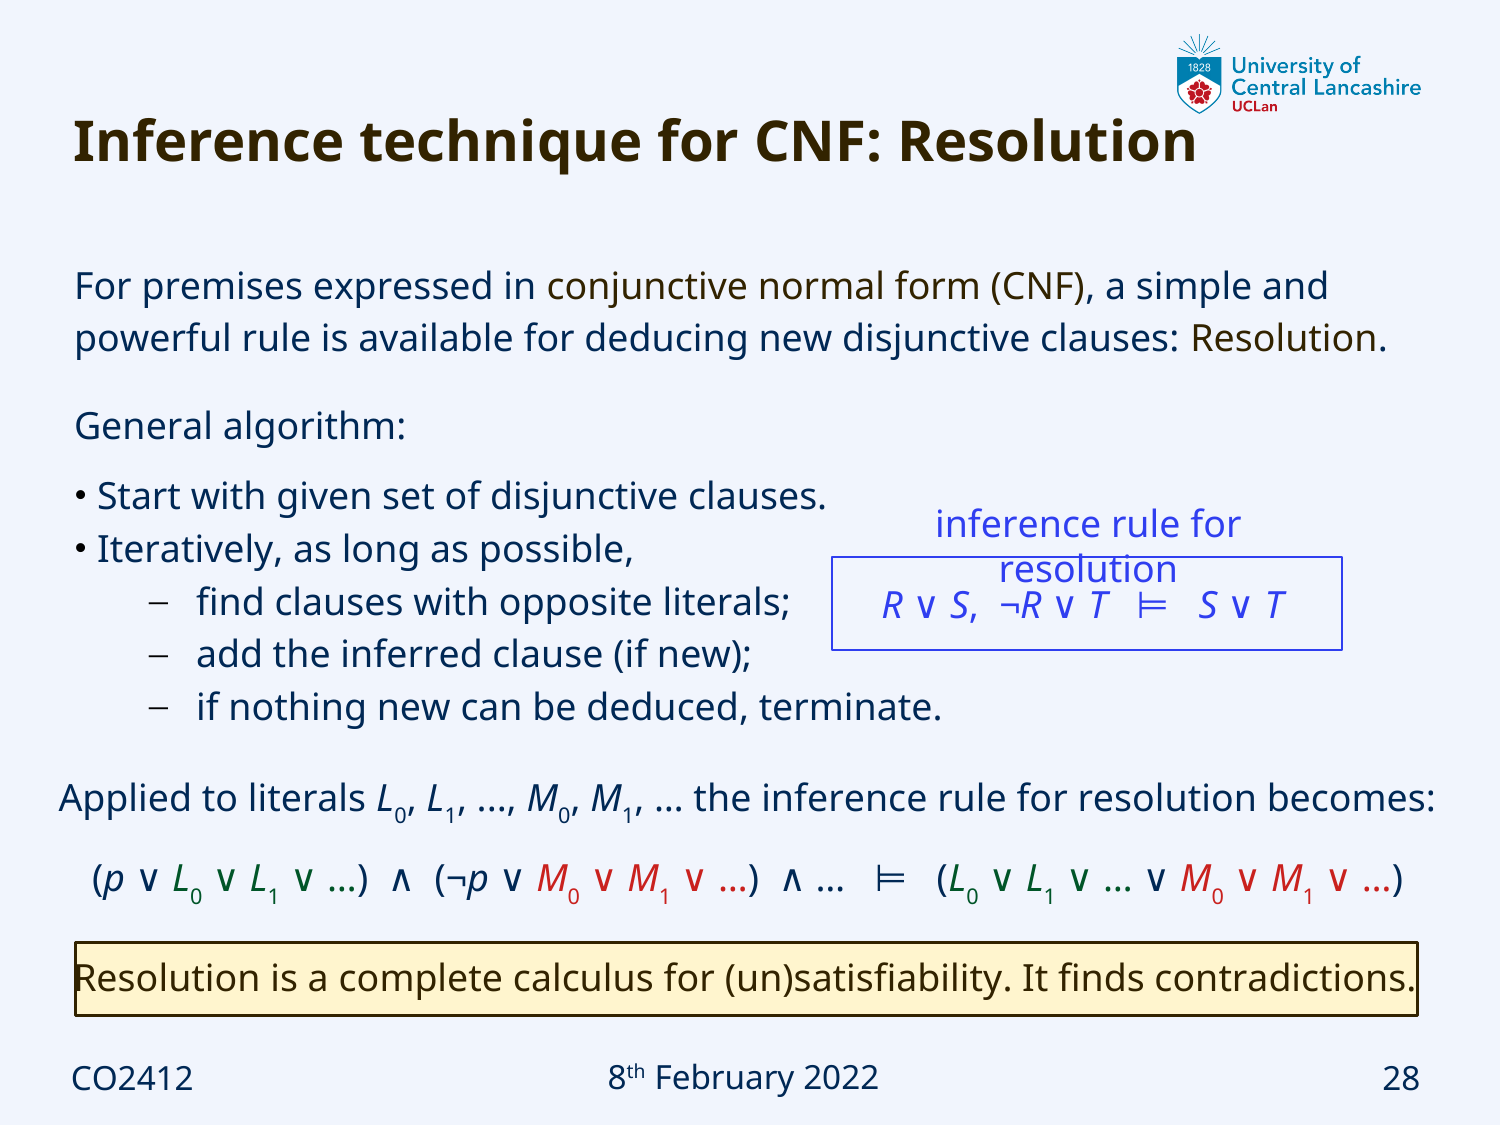

# Inference technique for CNF: Resolution
For premises expressed in conjunctive normal form (CNF), a simple and powerful rule is available for deducing new disjunctive clauses: Resolution.
General algorithm:
 Start with given set of disjunctive clauses.
 Iteratively, as long as possible,
find clauses with opposite literals;
add the inferred clause (if new);
if nothing new can be deduced, terminate.
inference rule for resolution
R ∨ S, ¬R ∨ T ⊨ S ∨ T
Applied to literals L0, L1, ..., M0, M1, … the inference rule for resolution becomes:
(p ∨ L0 ∨ L1 ∨ …) ∧ (¬p ∨ M0 ∨ M1 ∨ …) ∧ … ⊨ (L0 ∨ L1 ∨ … ∨ M0 ∨ M1 ∨ …)
Resolution is a complete calculus for (un)satisfiability. It finds contradictions.